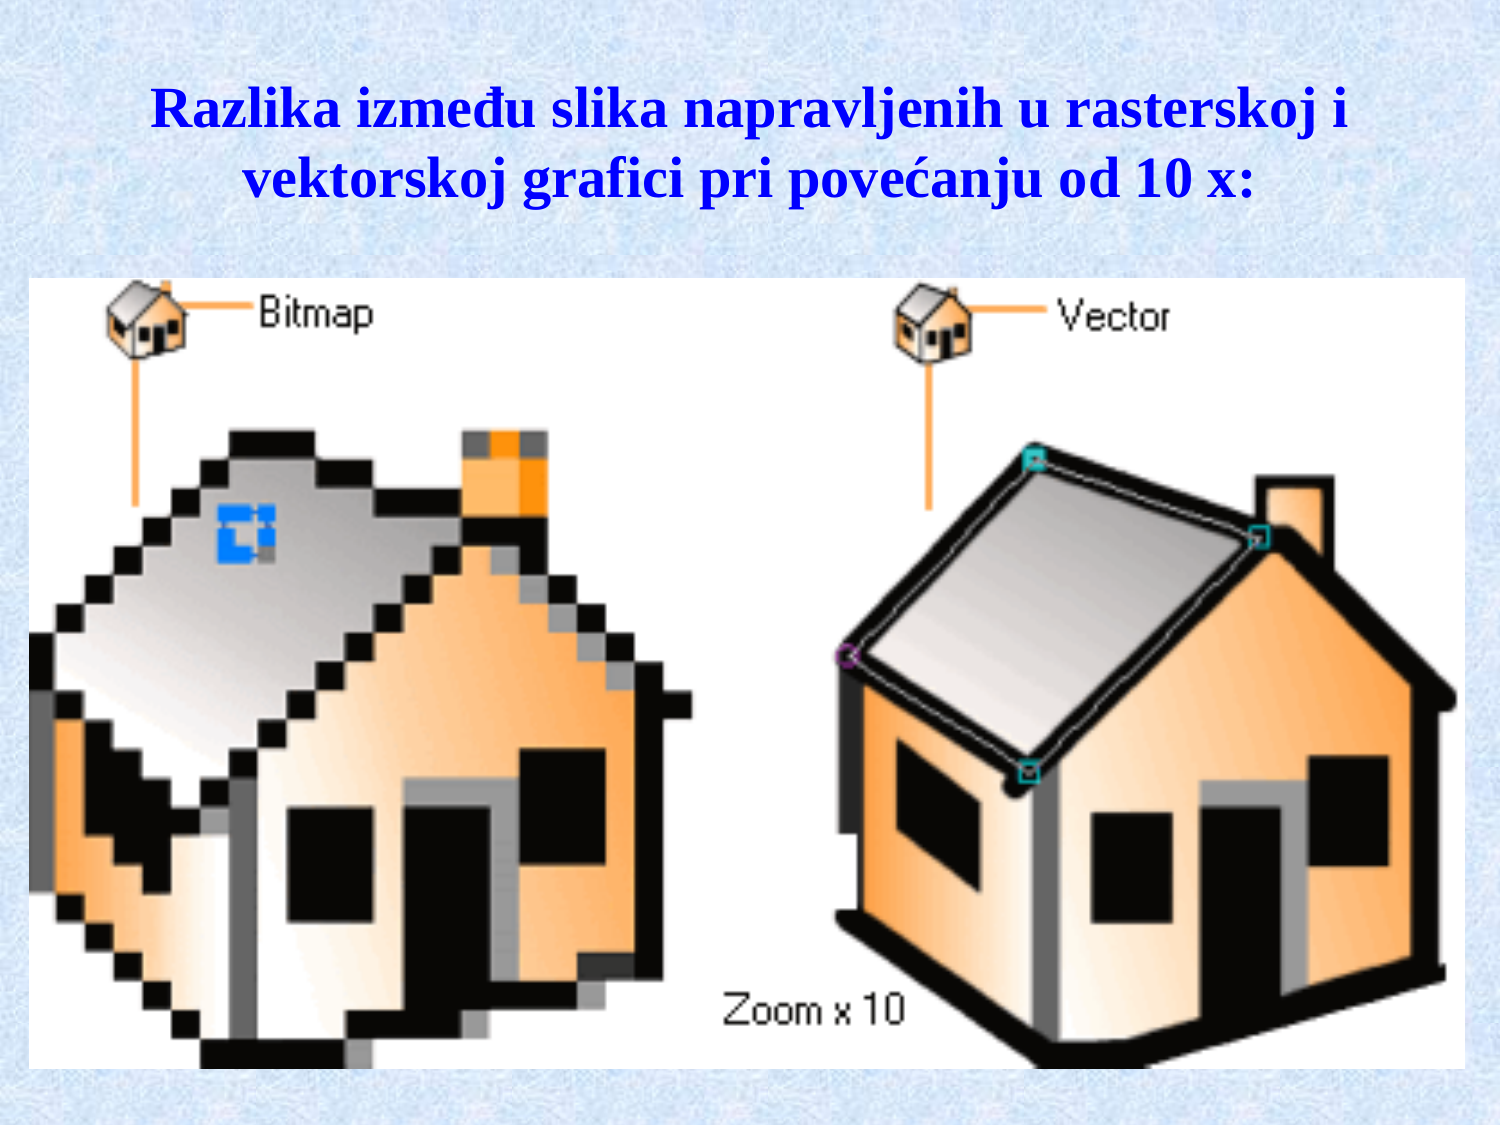

# Razlika između slika napravljenih u rasterskoj i vektorskoj grafici pri povećanju od 10 x: